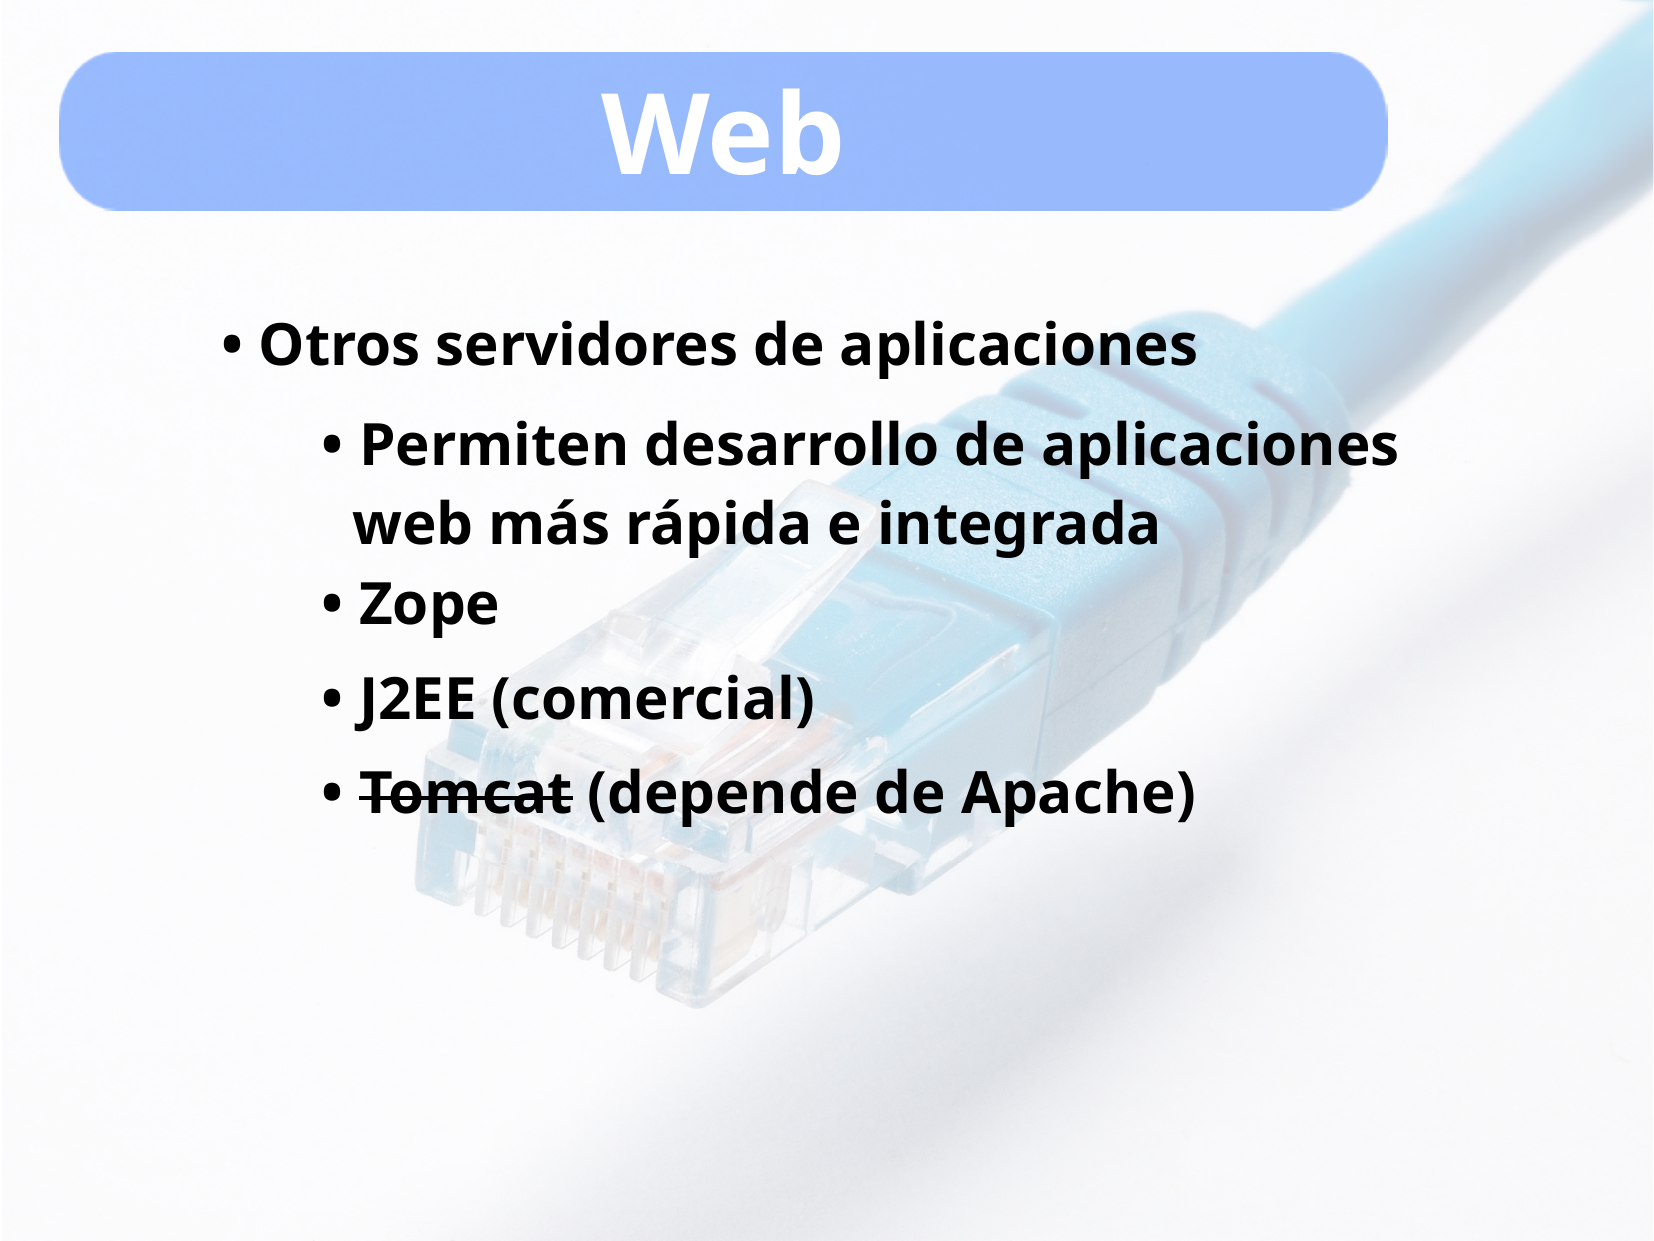

Web
• Otros servidores de aplicaciones
• Permiten desarrollo de aplicaciones
 web más rápida e integrada
• Zope
• J2EE (comercial)
• Tomcat (depende de Apache)